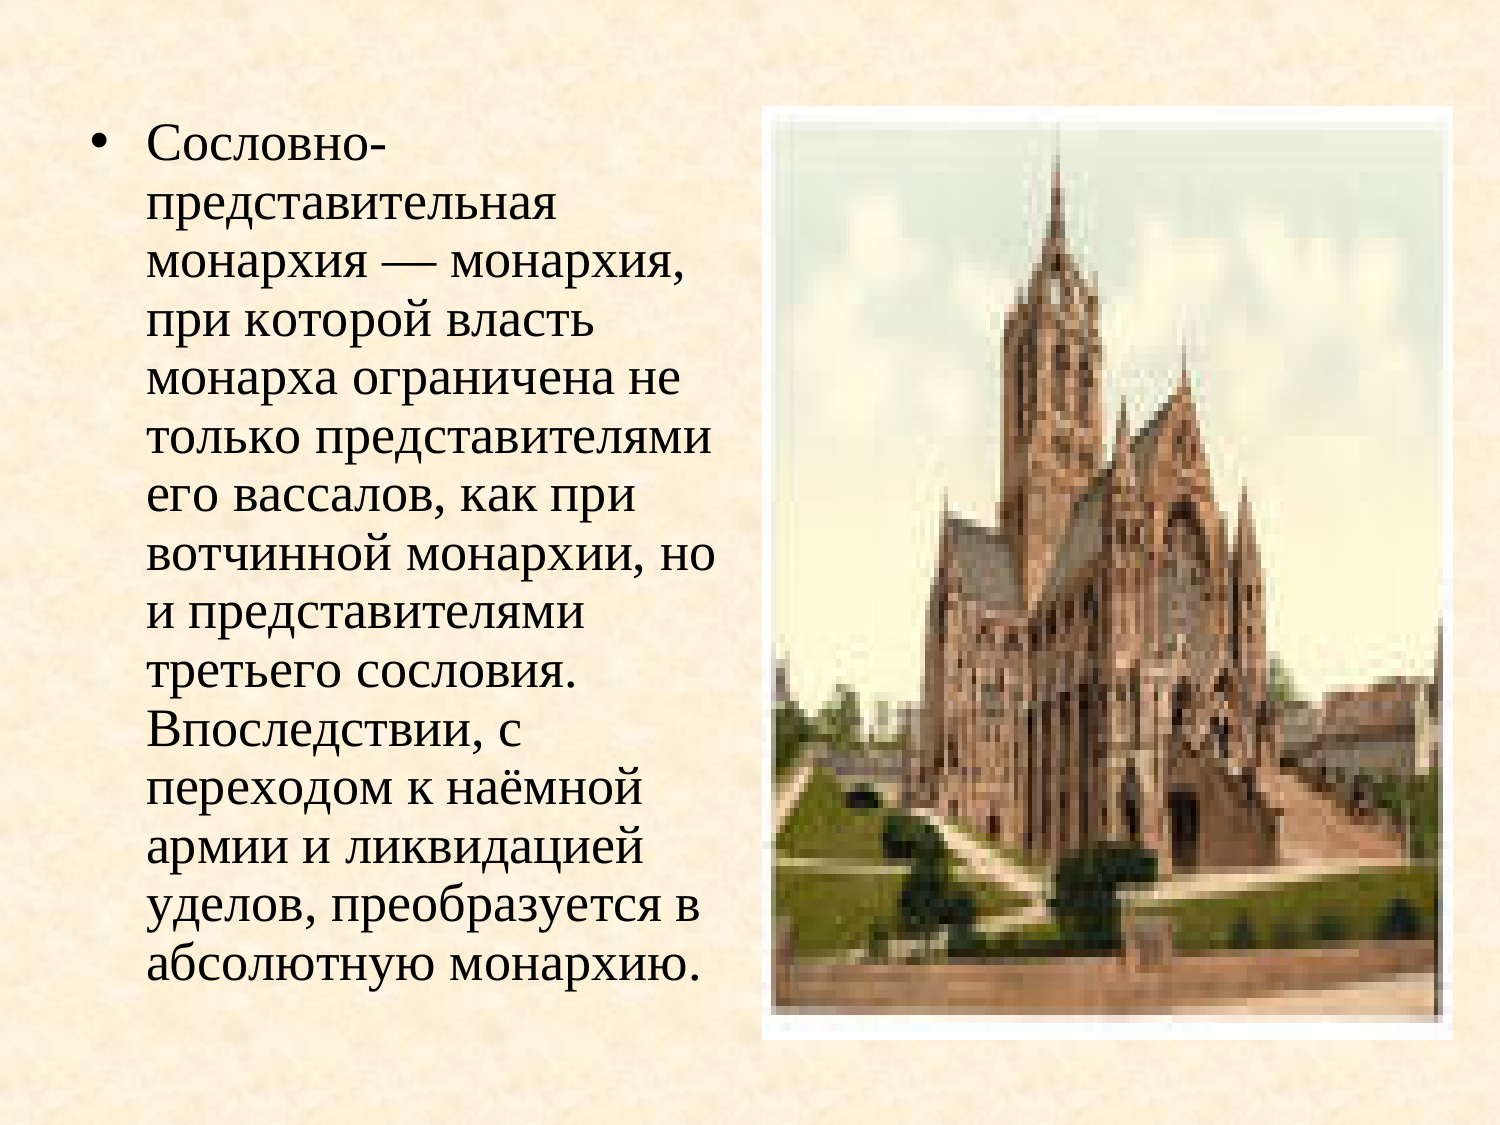

# Сословно-представительная монархия — монархия, при которой власть монарха ограничена не только представителями его вассалов, как при вотчинной монархии, но и представителями третьего сословия. Впоследствии, с переходом к наёмной армии и ликвидацией уделов, преобразуется в абсолютную монархию.